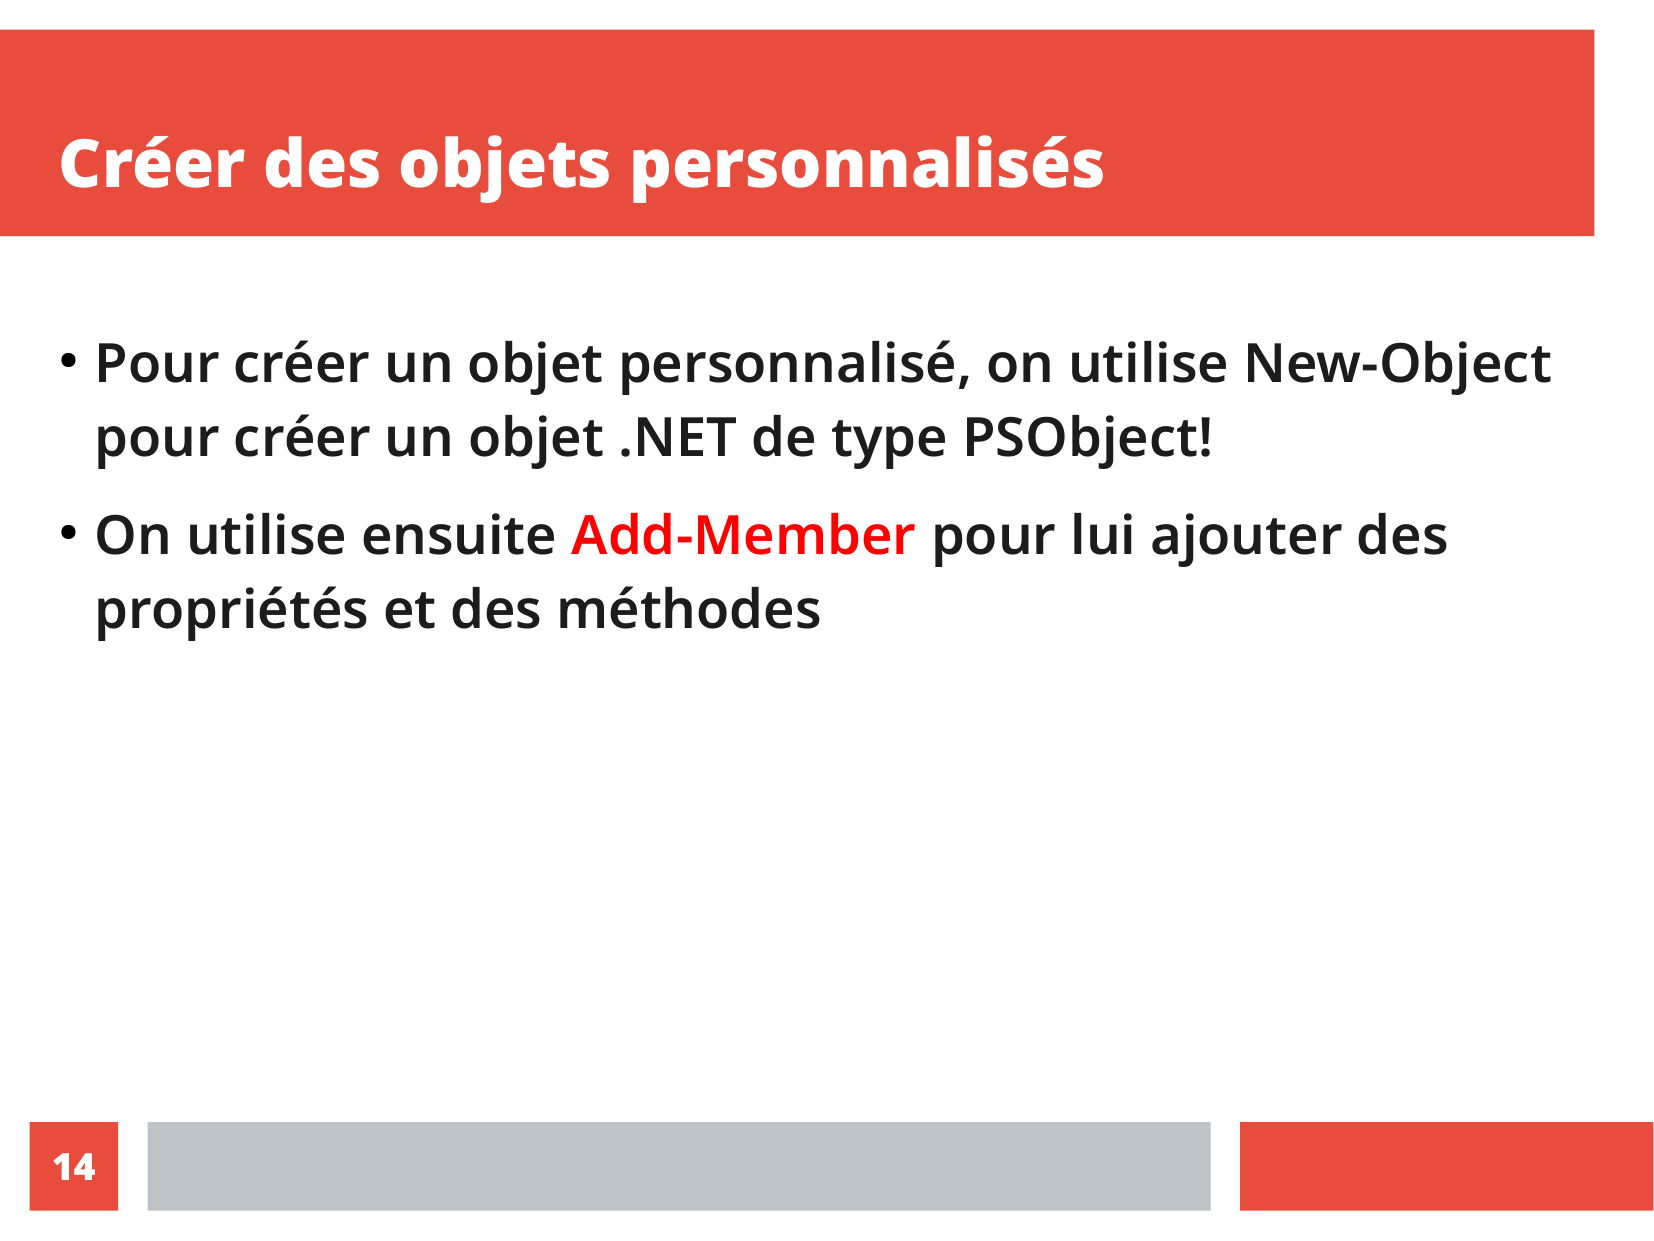

# Créer des objets personnalisés
Pour créer un objet personnalisé, on utilise New-Object pour créer un objet .NET de type PSObject!
On utilise ensuite Add-Member pour lui ajouter des propriétés et des méthodes
14